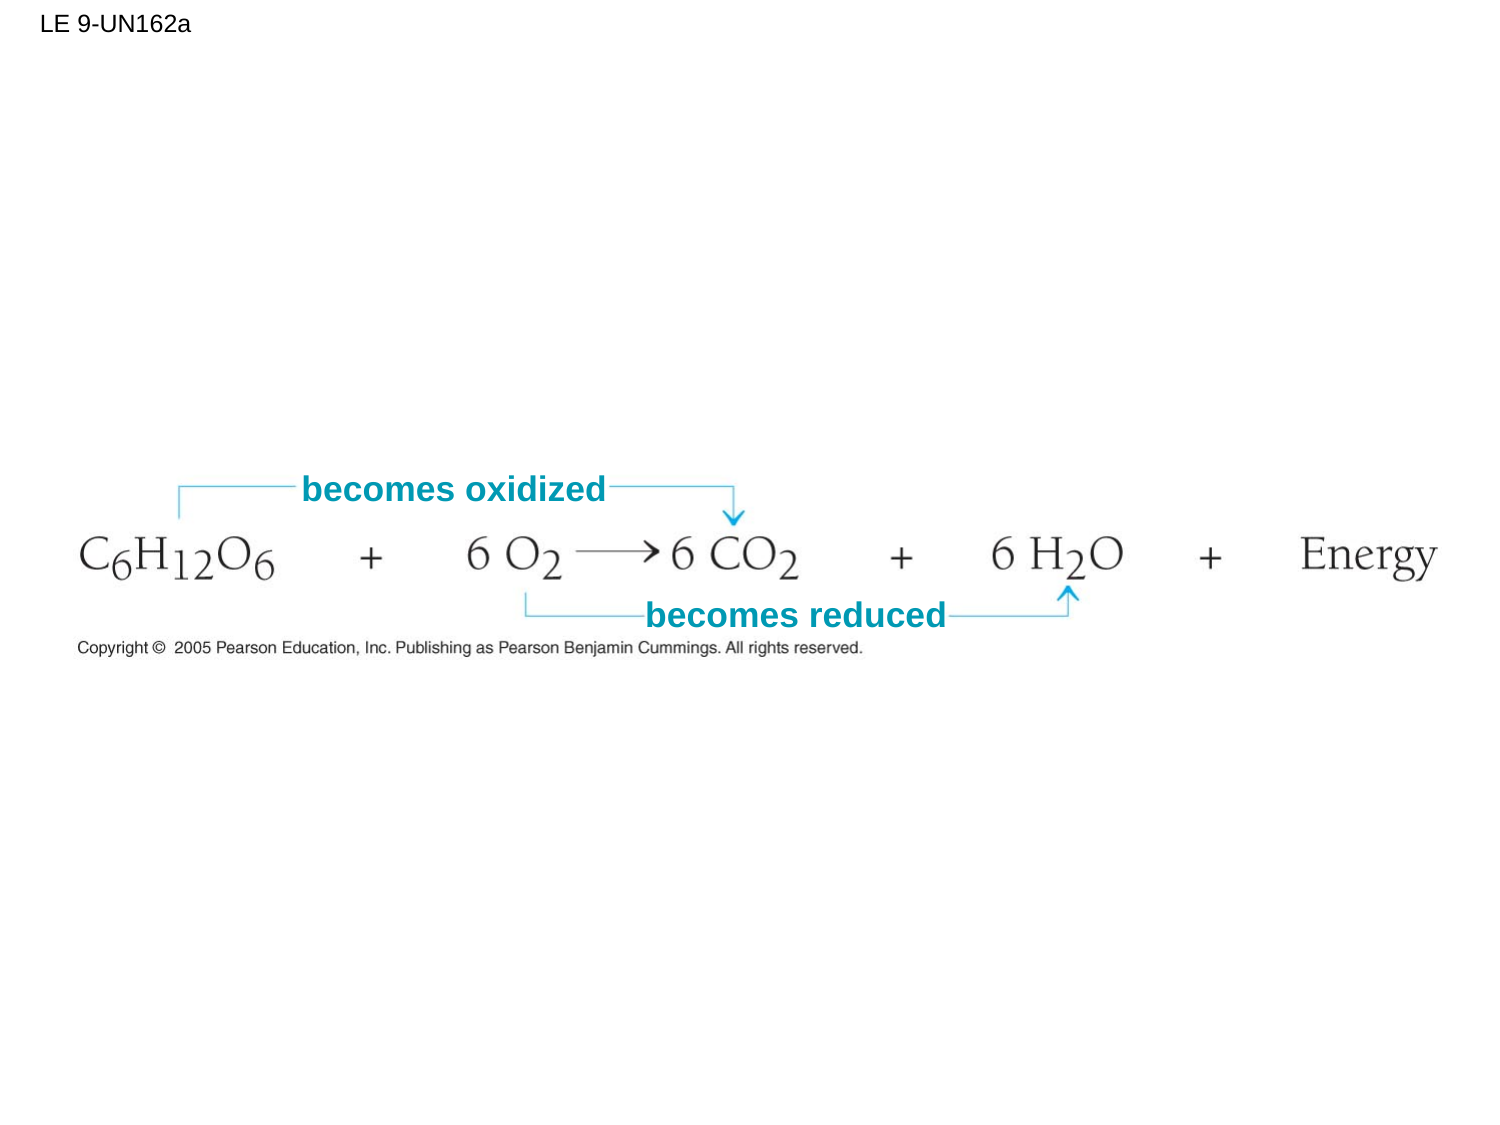

# LE 9-UN162a
becomes oxidized
becomes reduced